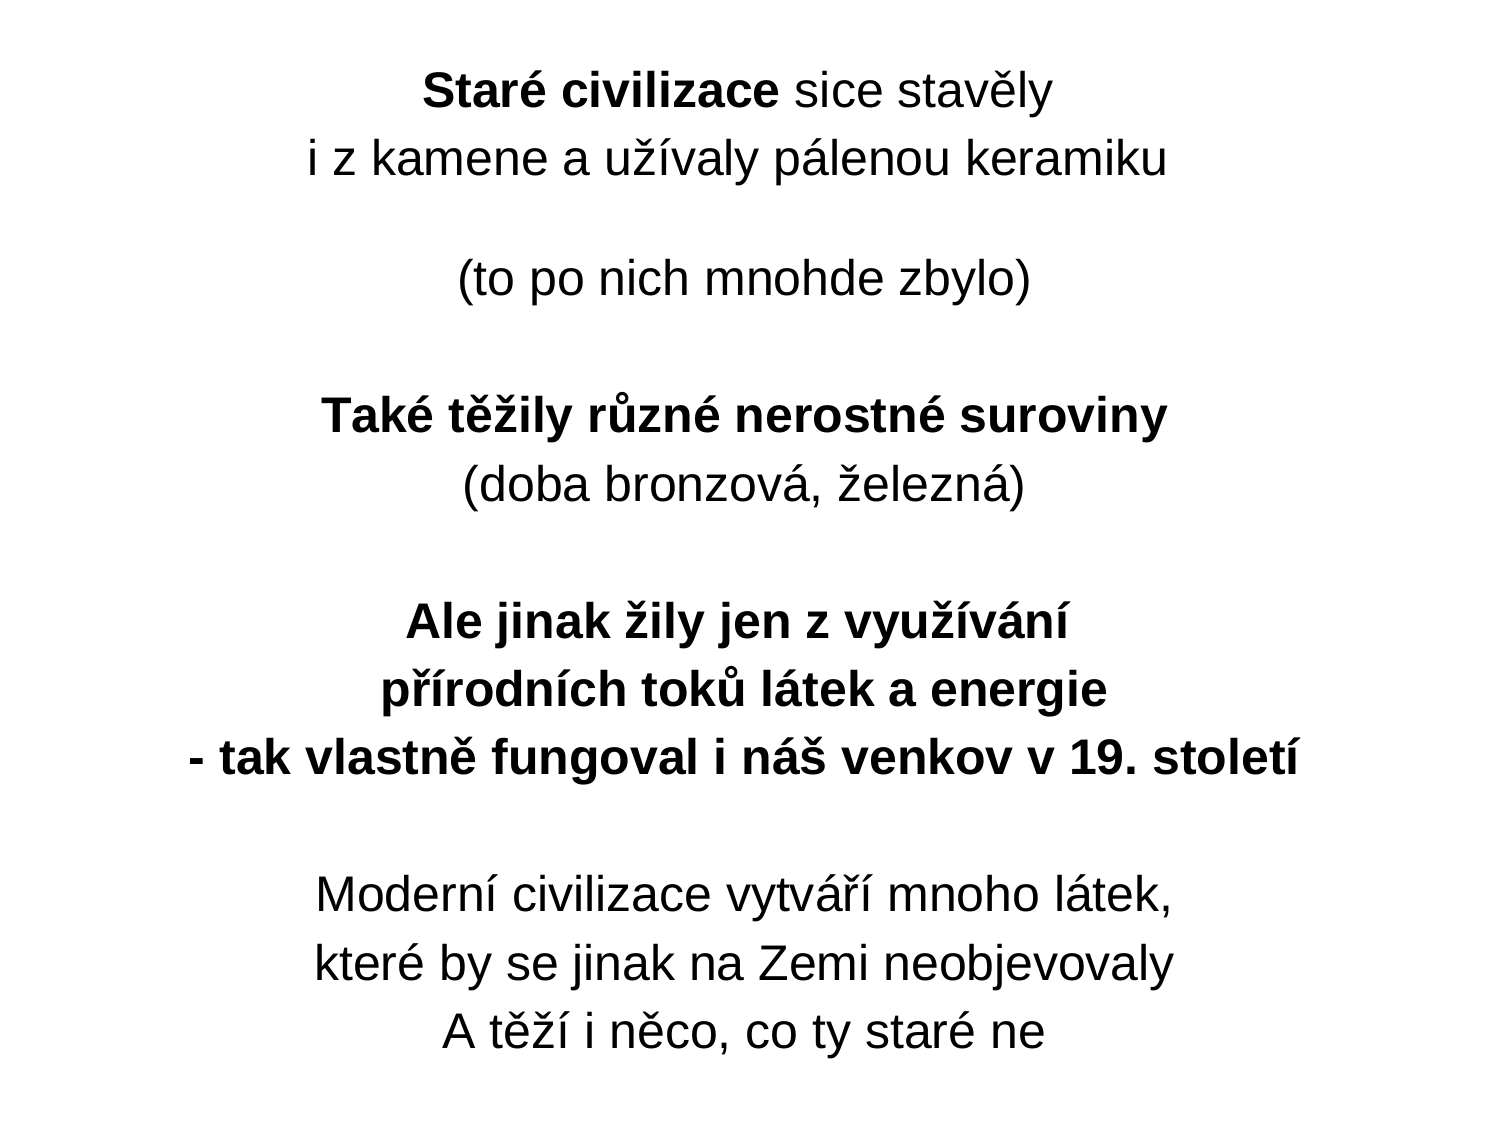

#
Staré civilizace sice stavěly
i z kamene a užívaly pálenou keramiku
(to po nich mnohde zbylo)
Také těžily různé nerostné suroviny
(doba bronzová, železná)
Ale jinak žily jen z využívání
přírodních toků látek a energie
- tak vlastně fungoval i náš venkov v 19. století
Moderní civilizace vytváří mnoho látek,
které by se jinak na Zemi neobjevovaly
A těží i něco, co ty staré ne